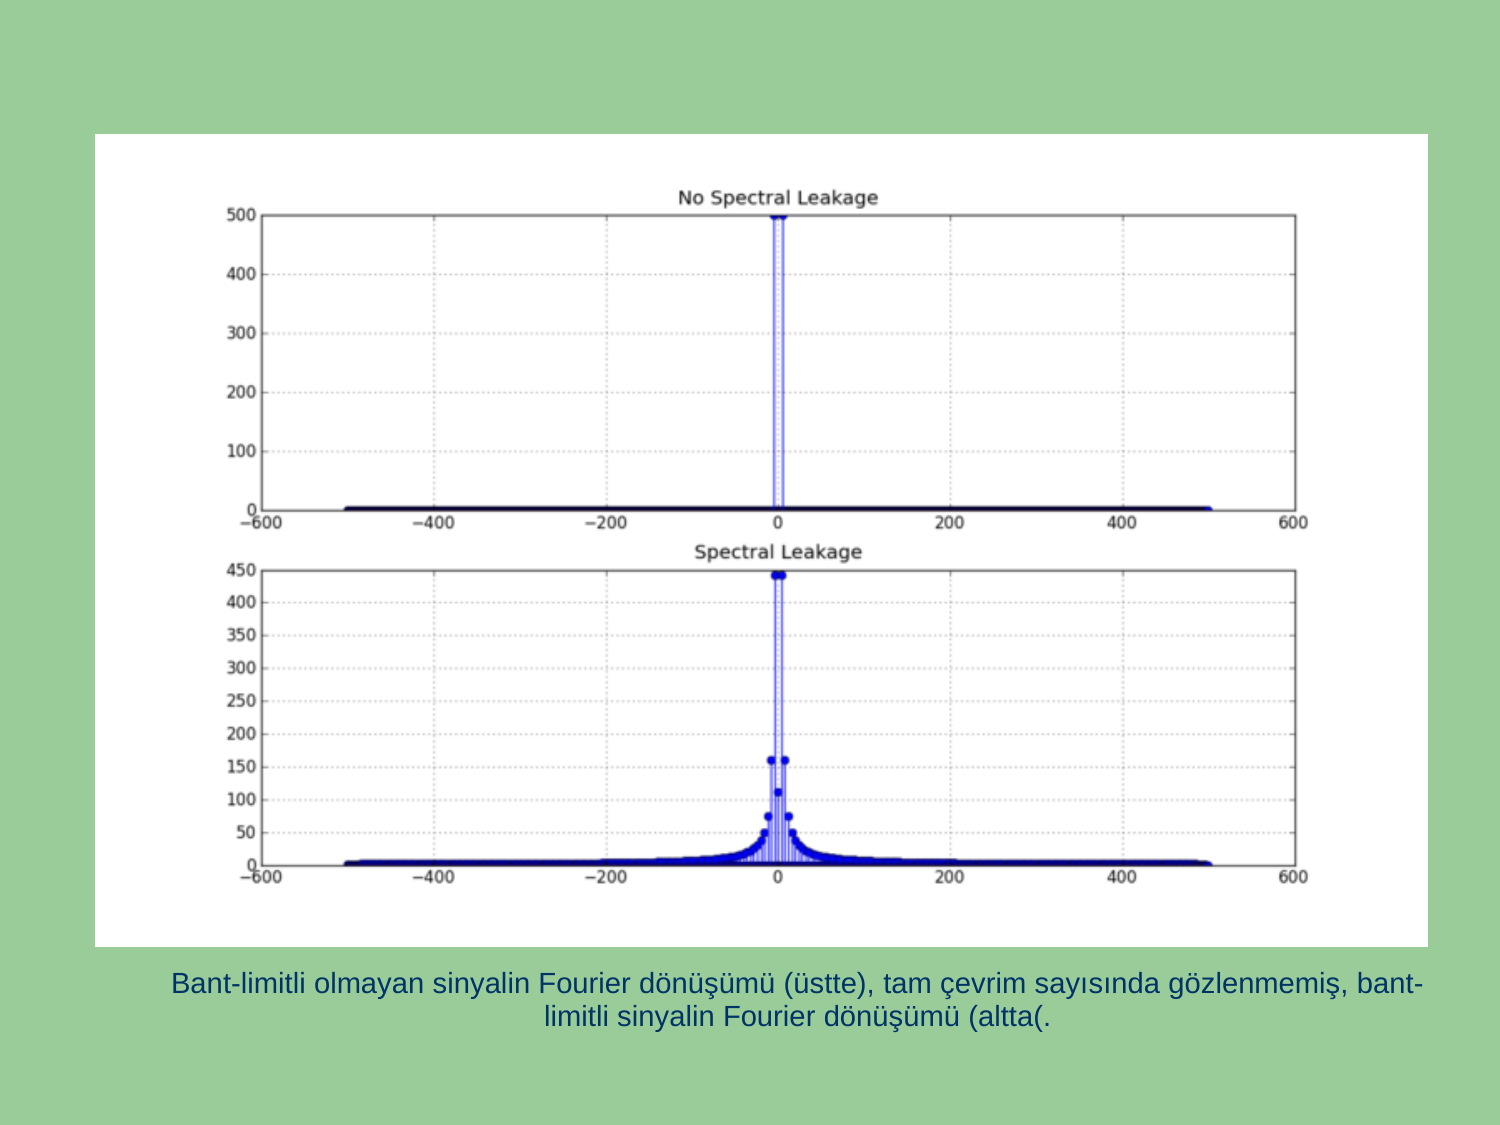

Bant-limitli olmayan sinyalin Fourier dönüşümü (üstte), tam çevrim sayısında gözlenmemiş, bant-limitli sinyalin Fourier dönüşümü (altta(.